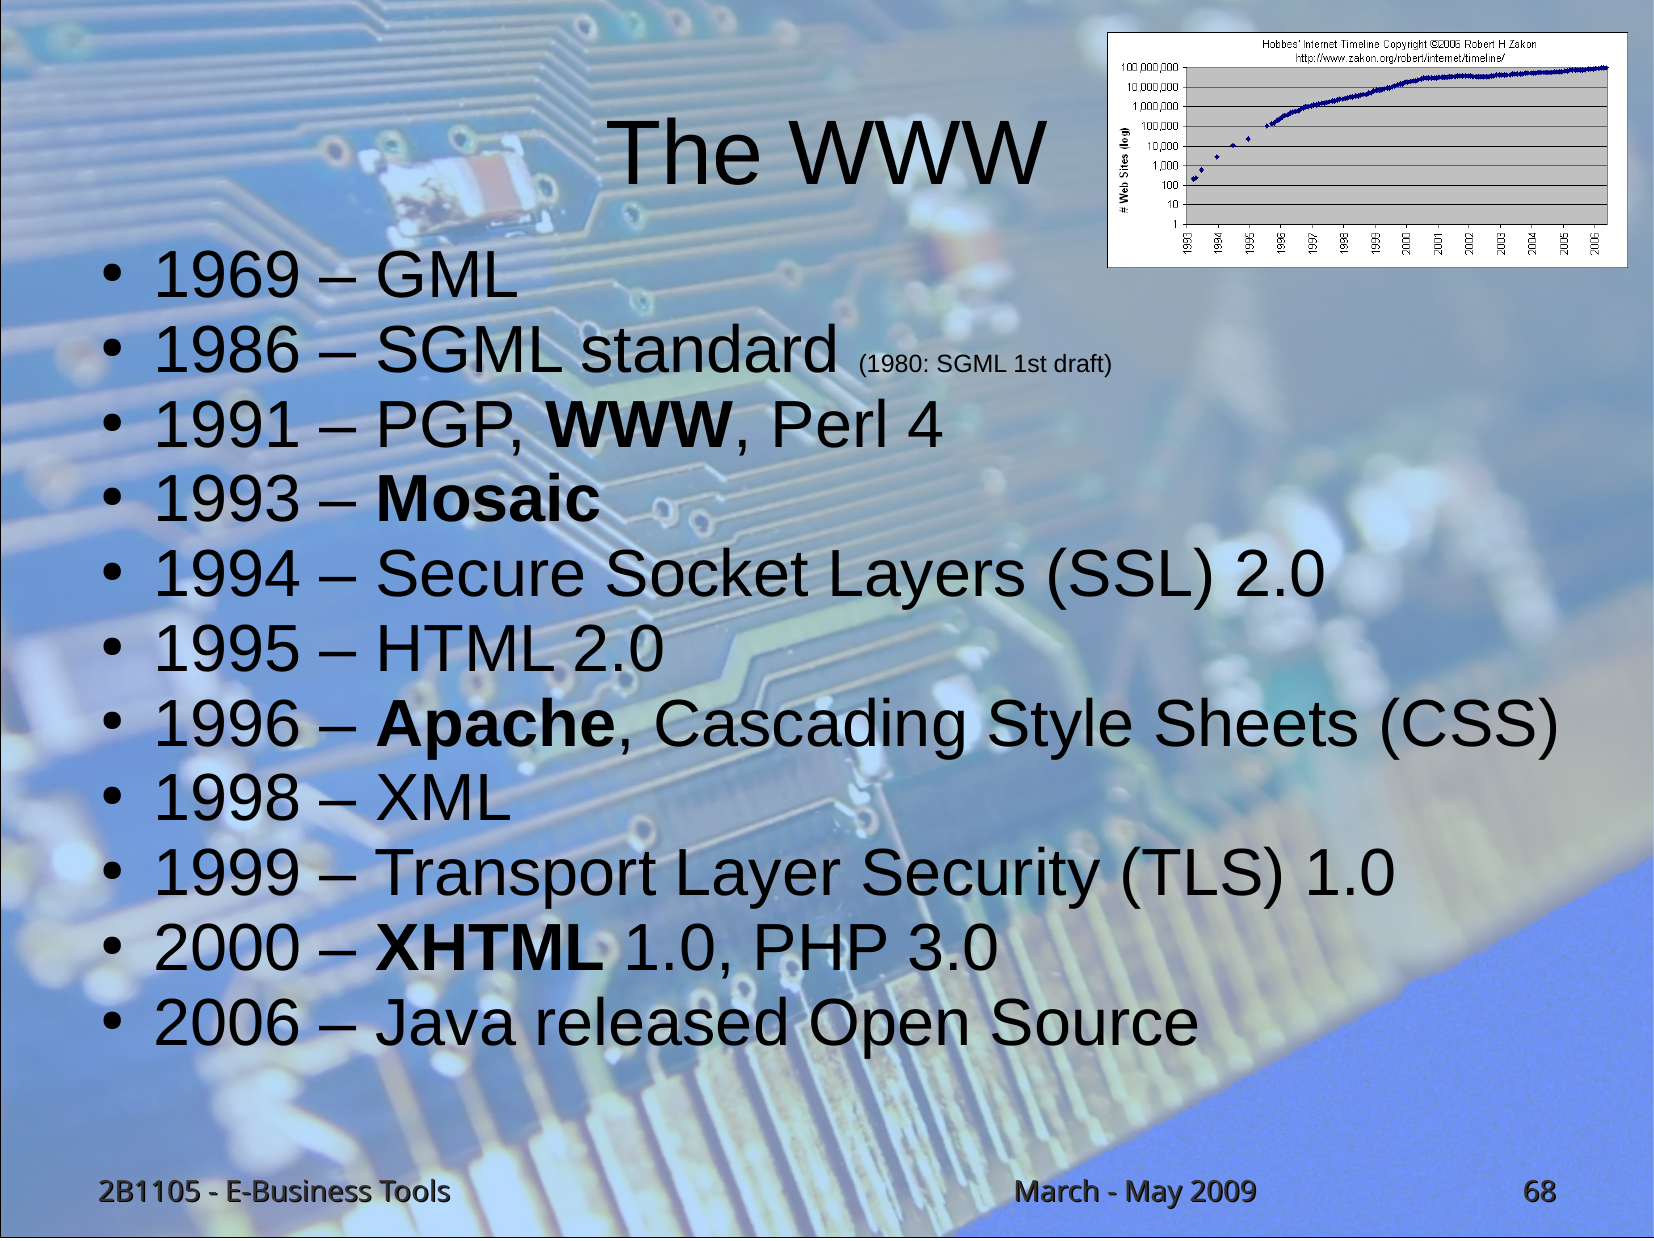

# The WWW
1969 – GML
1986 – SGML standard (1980: SGML 1st draft)
1991 – PGP, WWW, Perl 4
1993 – Mosaic
1994 – Secure Socket Layers (SSL) 2.0
1995 – HTML 2.0
1996 – Apache, Cascading Style Sheets (CSS)
1998 – XML
1999 – Transport Layer Security (TLS) 1.0
2000 – XHTML 1.0, PHP 3.0
2006 – Java released Open Source